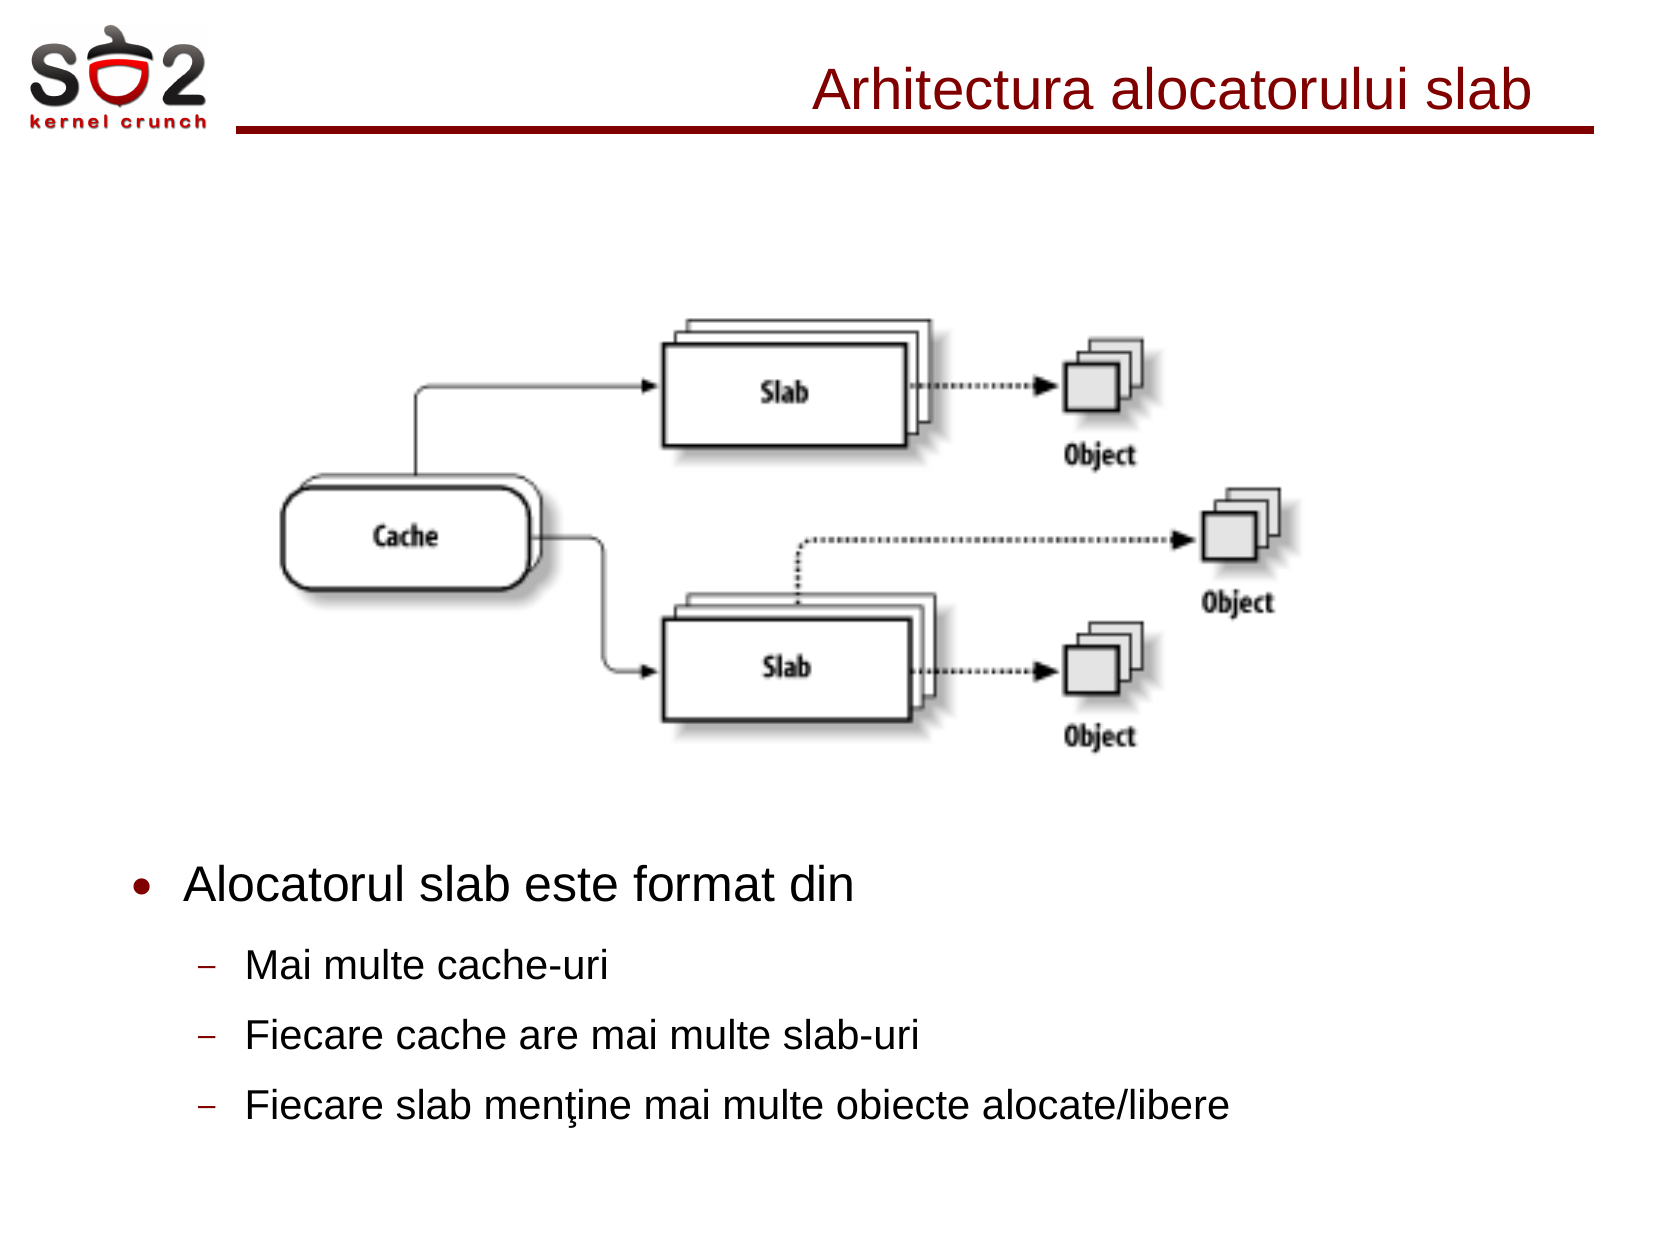

# Arhitectura alocatorului slab
Alocatorul slab este format din
Mai multe cache-uri
Fiecare cache are mai multe slab-uri
Fiecare slab menţine mai multe obiecte alocate/libere